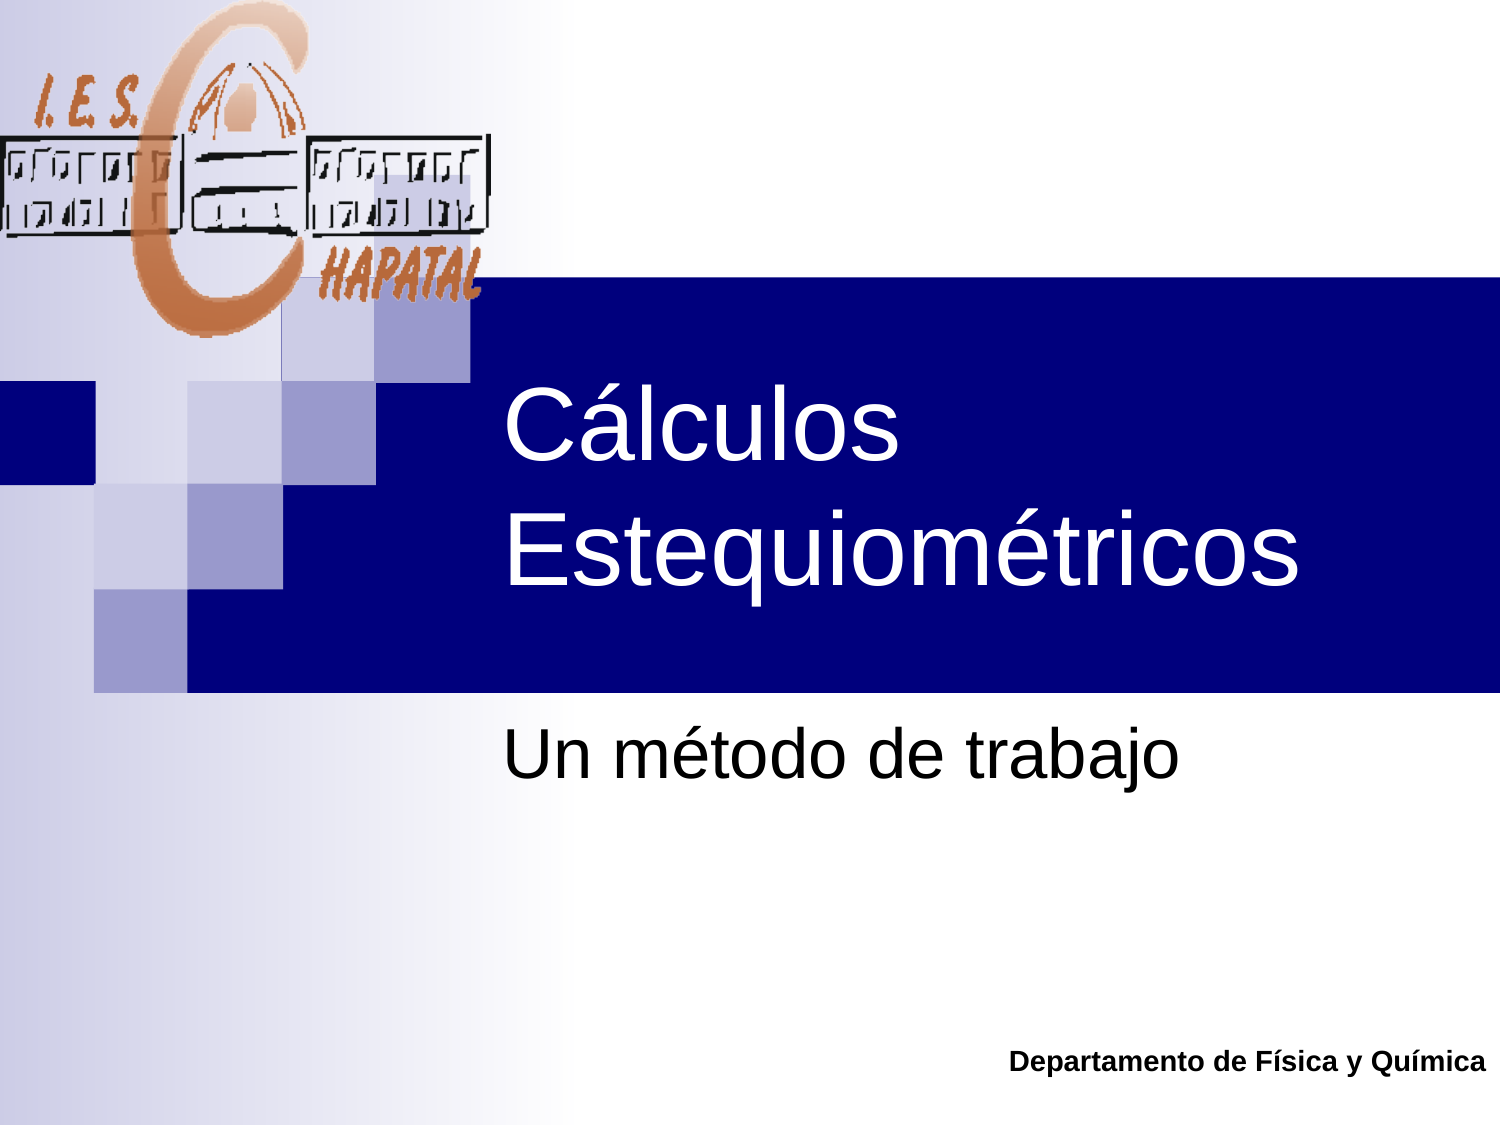

# Cálculos Estequiométricos
Un método de trabajo